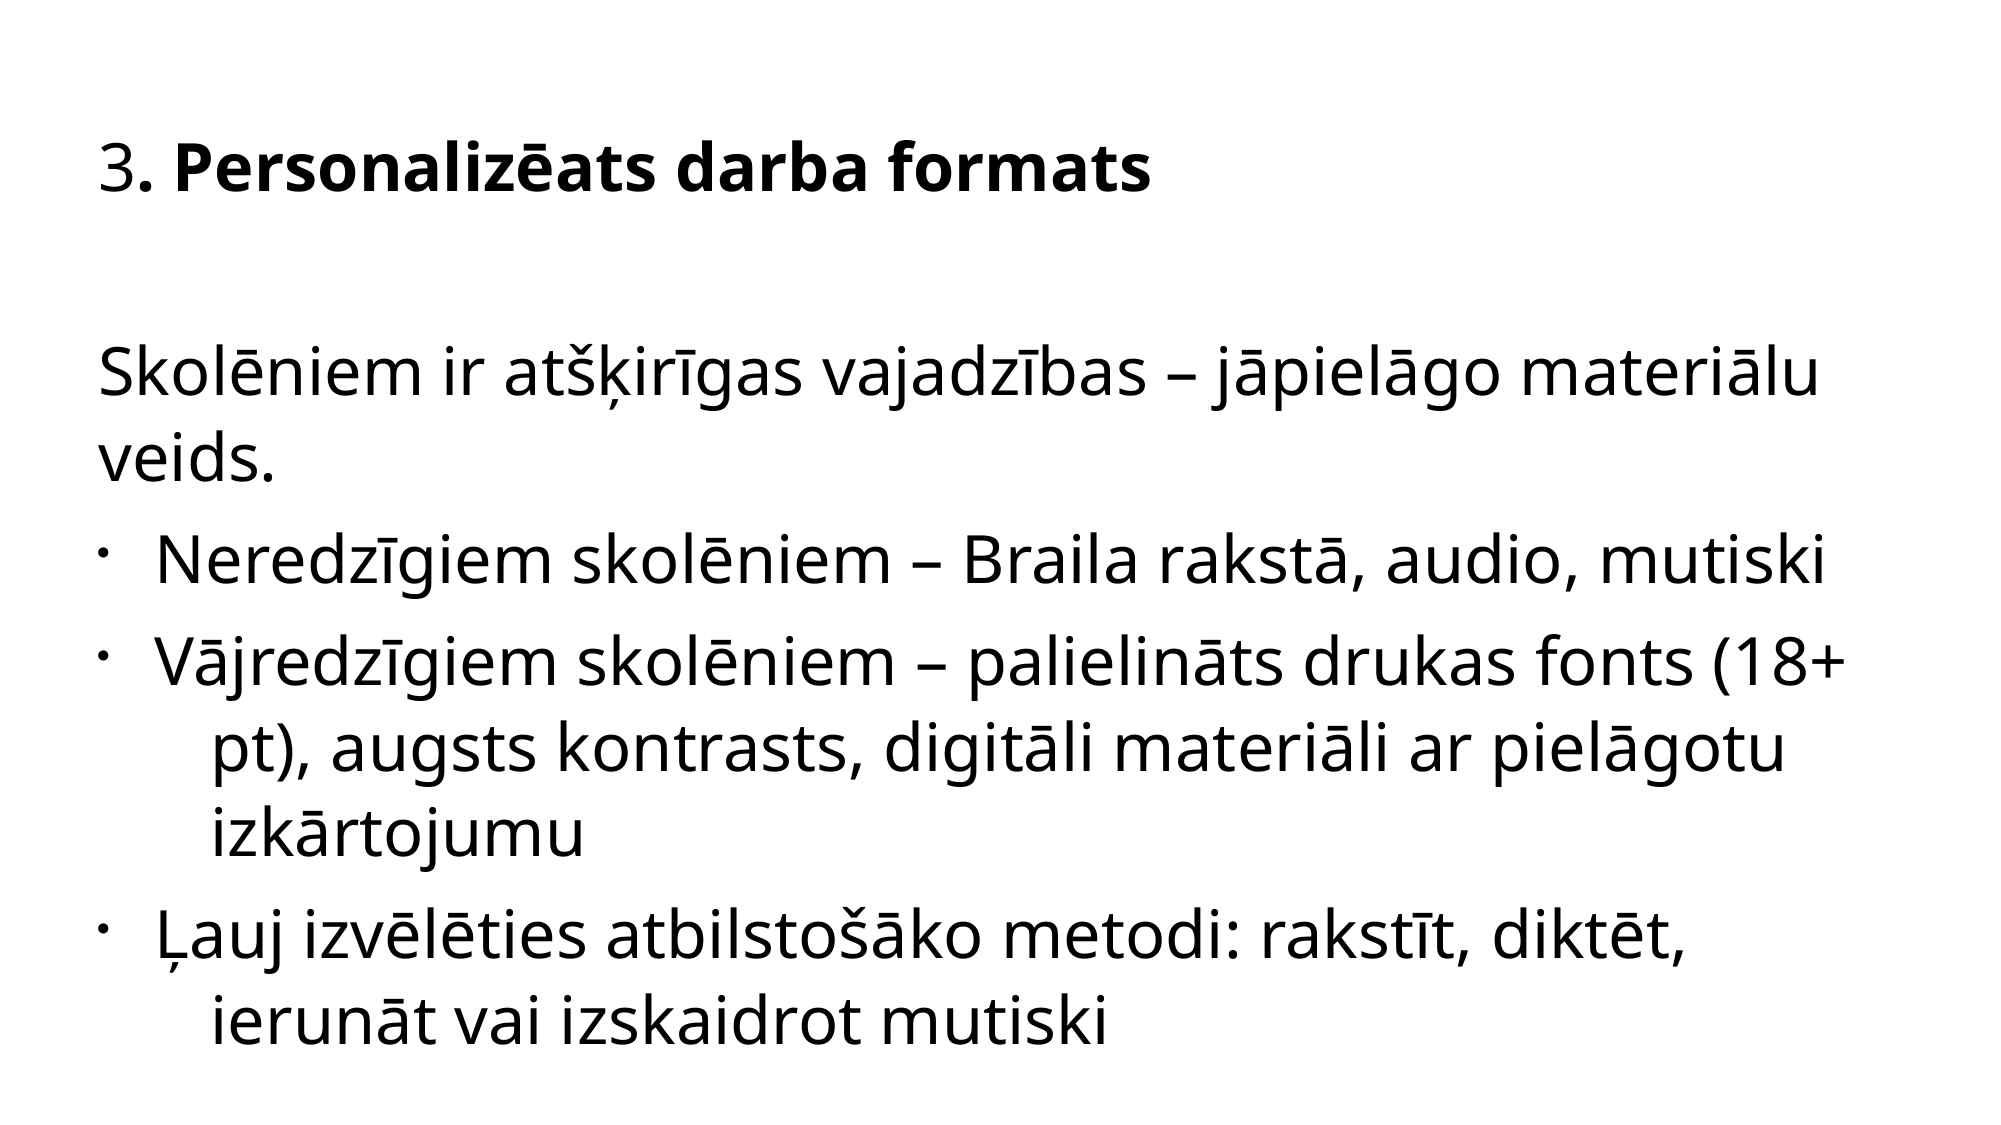

3. Personalizēats darba formats
Skolēniem ir atšķirīgas vajadzības – jāpielāgo materiālu veids.
Neredzīgiem skolēniem – Braila rakstā, audio, mutiski
Vājredzīgiem skolēniem – palielināts drukas fonts (18+ pt), augsts kontrasts, digitāli materiāli ar pielāgotu izkārtojumu
Ļauj izvēlēties atbilstošāko metodi: rakstīt, diktēt, ierunāt vai izskaidrot mutiski